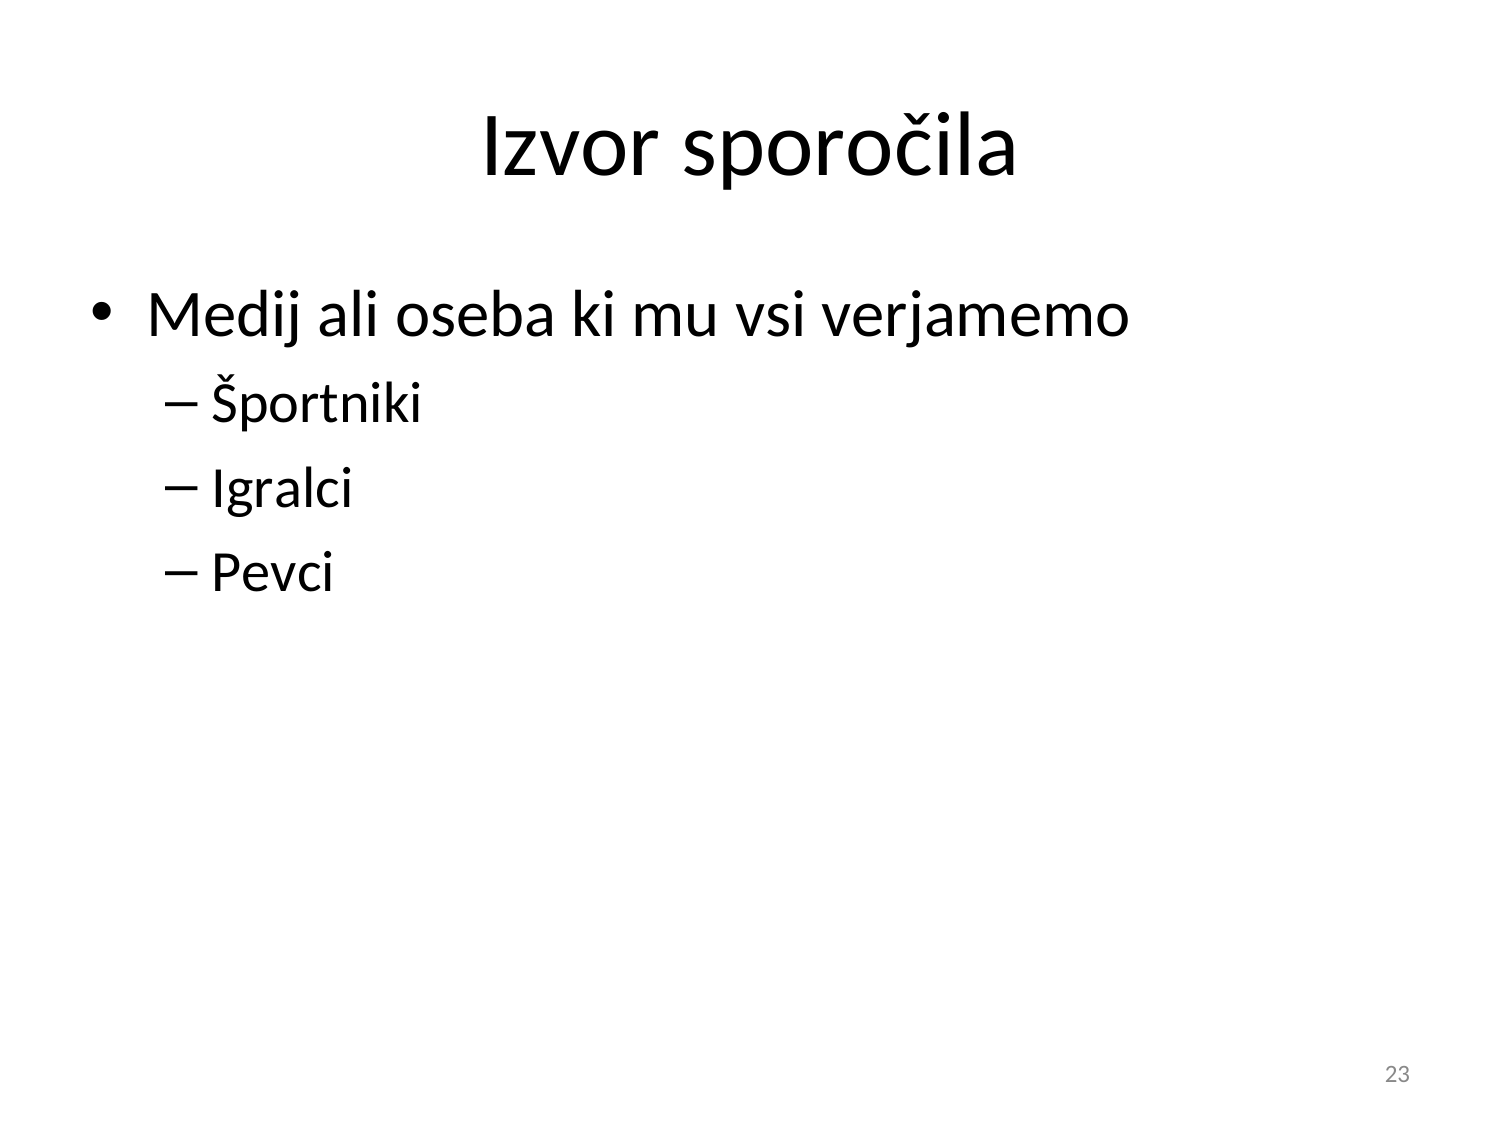

# Izvor sporočila
Medij ali oseba ki mu vsi verjamemo
Športniki
Igralci
Pevci